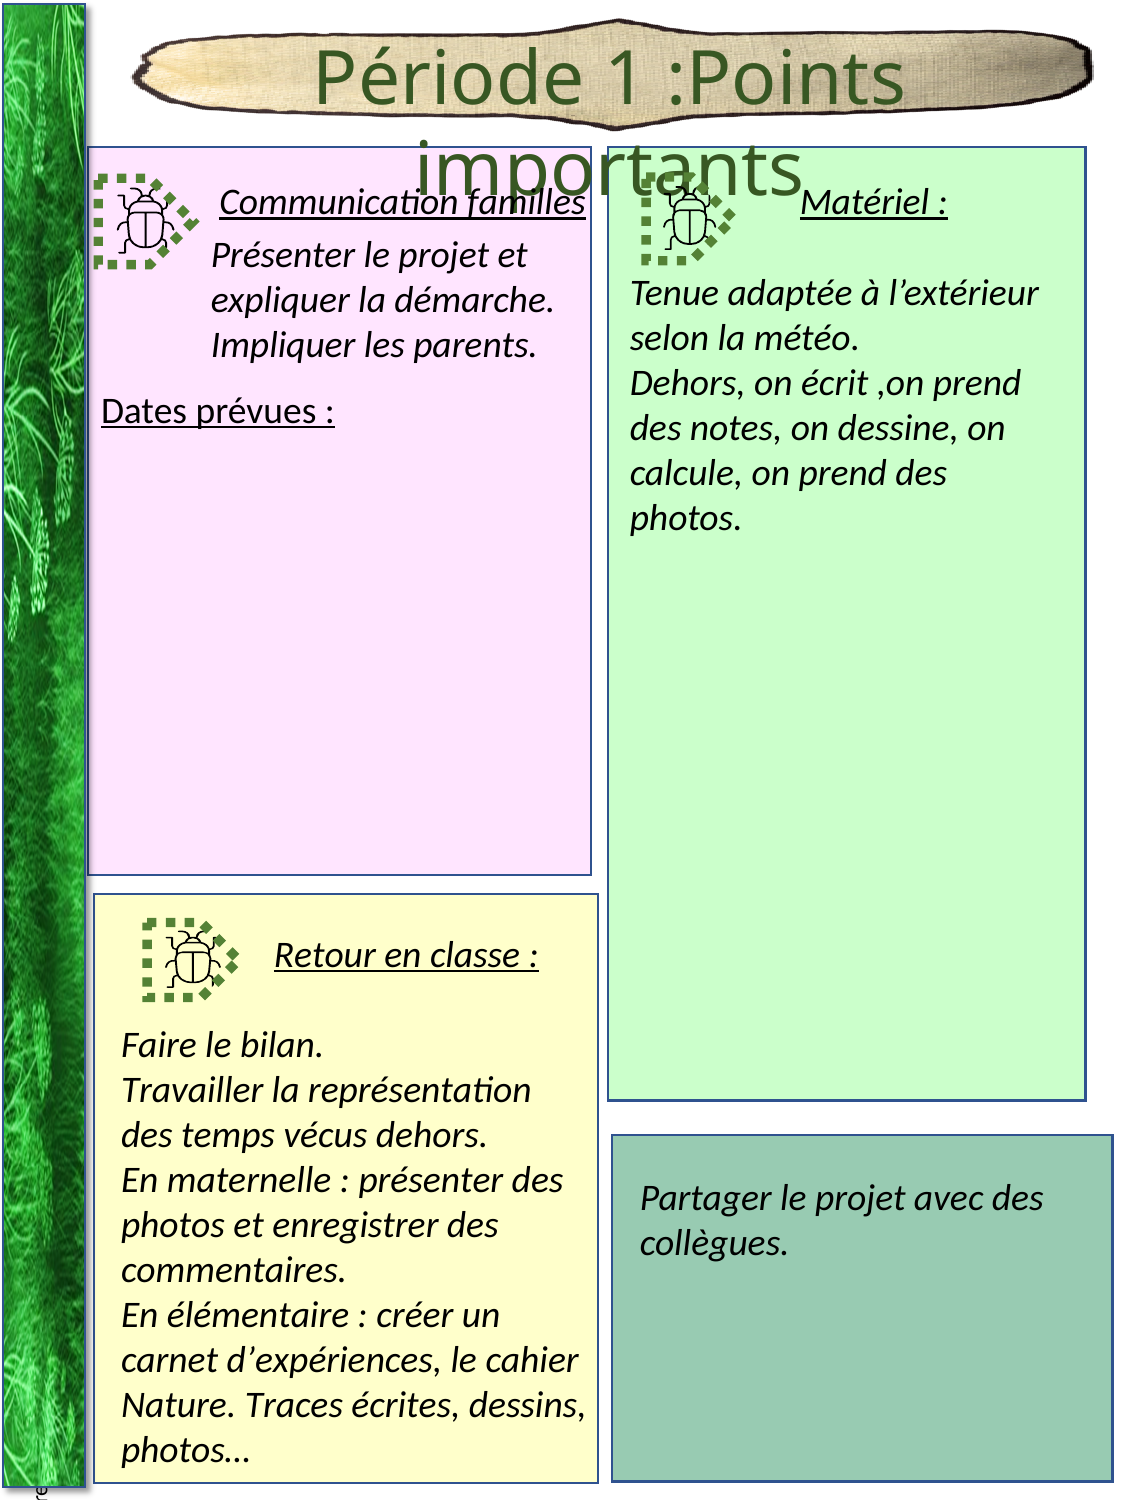

Période 1 :Points importants
Communication familles
Matériel :
Présenter le projet et expliquer la démarche.
Impliquer les parents.
Tenue adaptée à l’extérieur selon la météo.
Dehors, on écrit ,on prend des notes, on dessine, on calcule, on prend des photos.
Dates prévues :
 Retour en classe :
Faire le bilan.
Travailler la représentation des temps vécus dehors.
En maternelle : présenter des photos et enregistrer des commentaires.
En élémentaire : créer un carnet d’expériences, le cahier Nature. Traces écrites, dessins, photos…
Partager le projet avec des collègues.
ReCreatisse.com